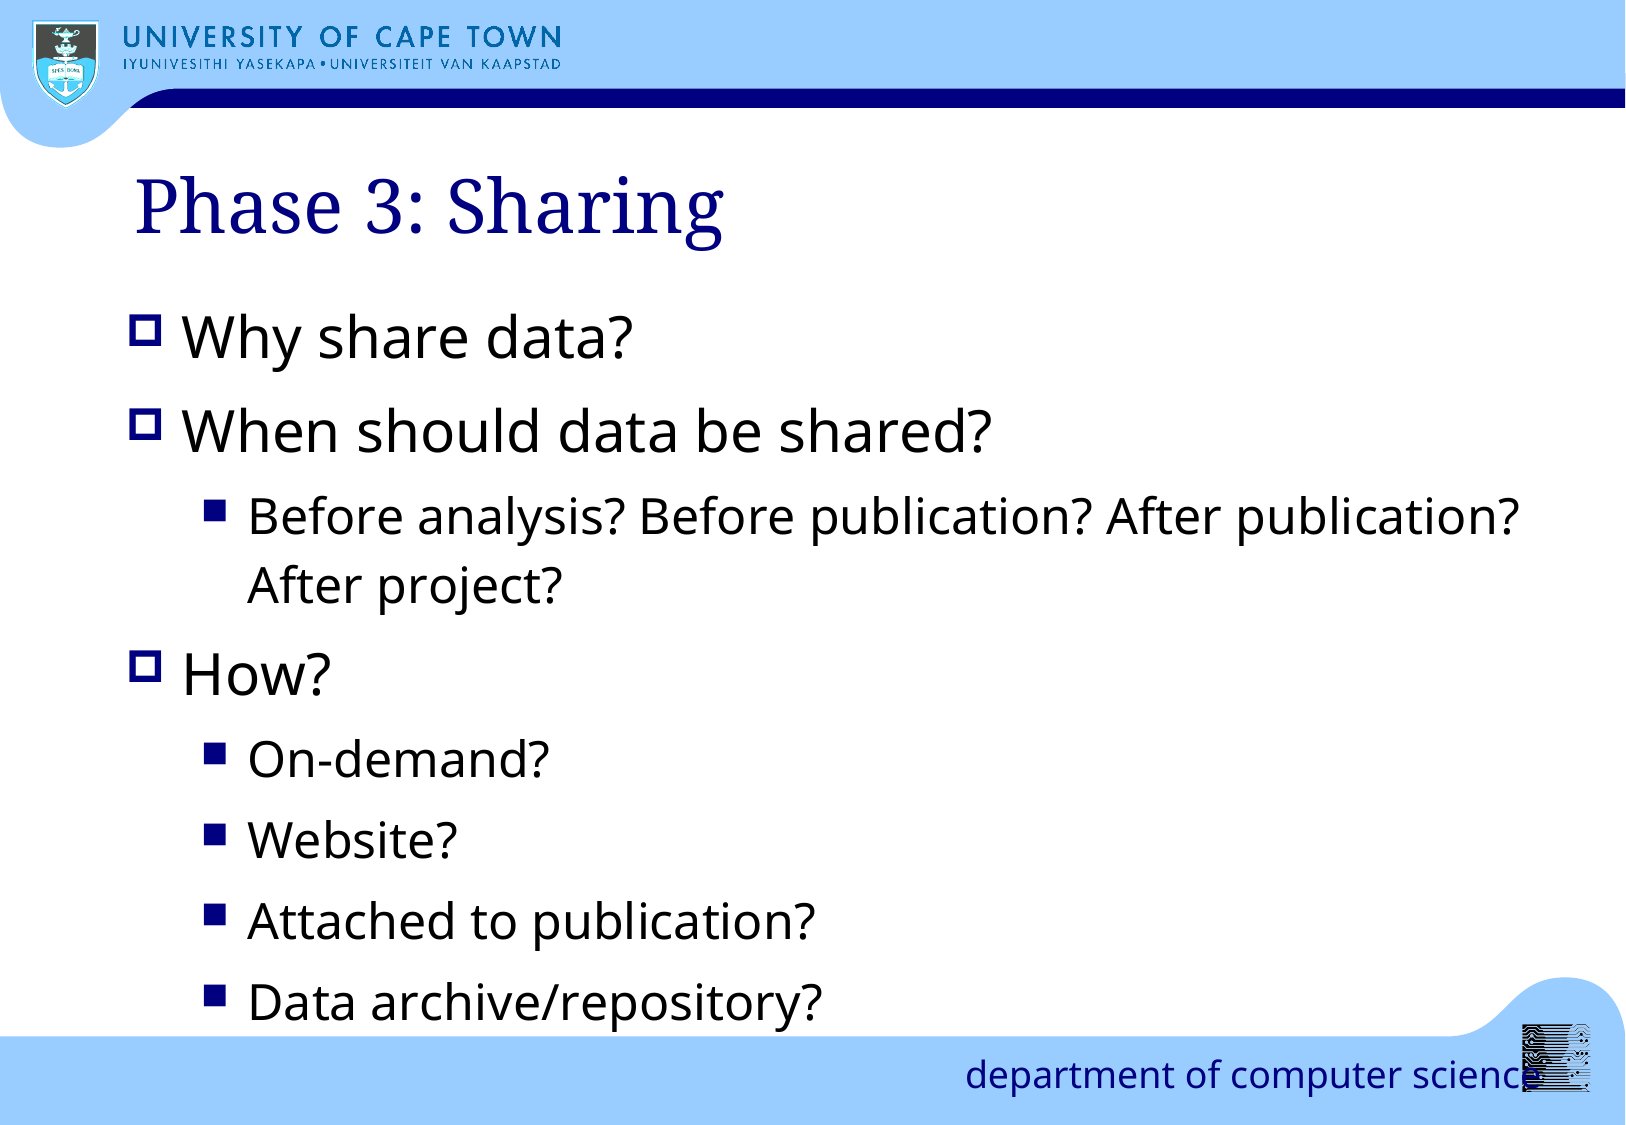

# Phase 3: Sharing
Why share data?
When should data be shared?
Before analysis? Before publication? After publication? After project?
How?
On-demand?
Website?
Attached to publication?
Data archive/repository?